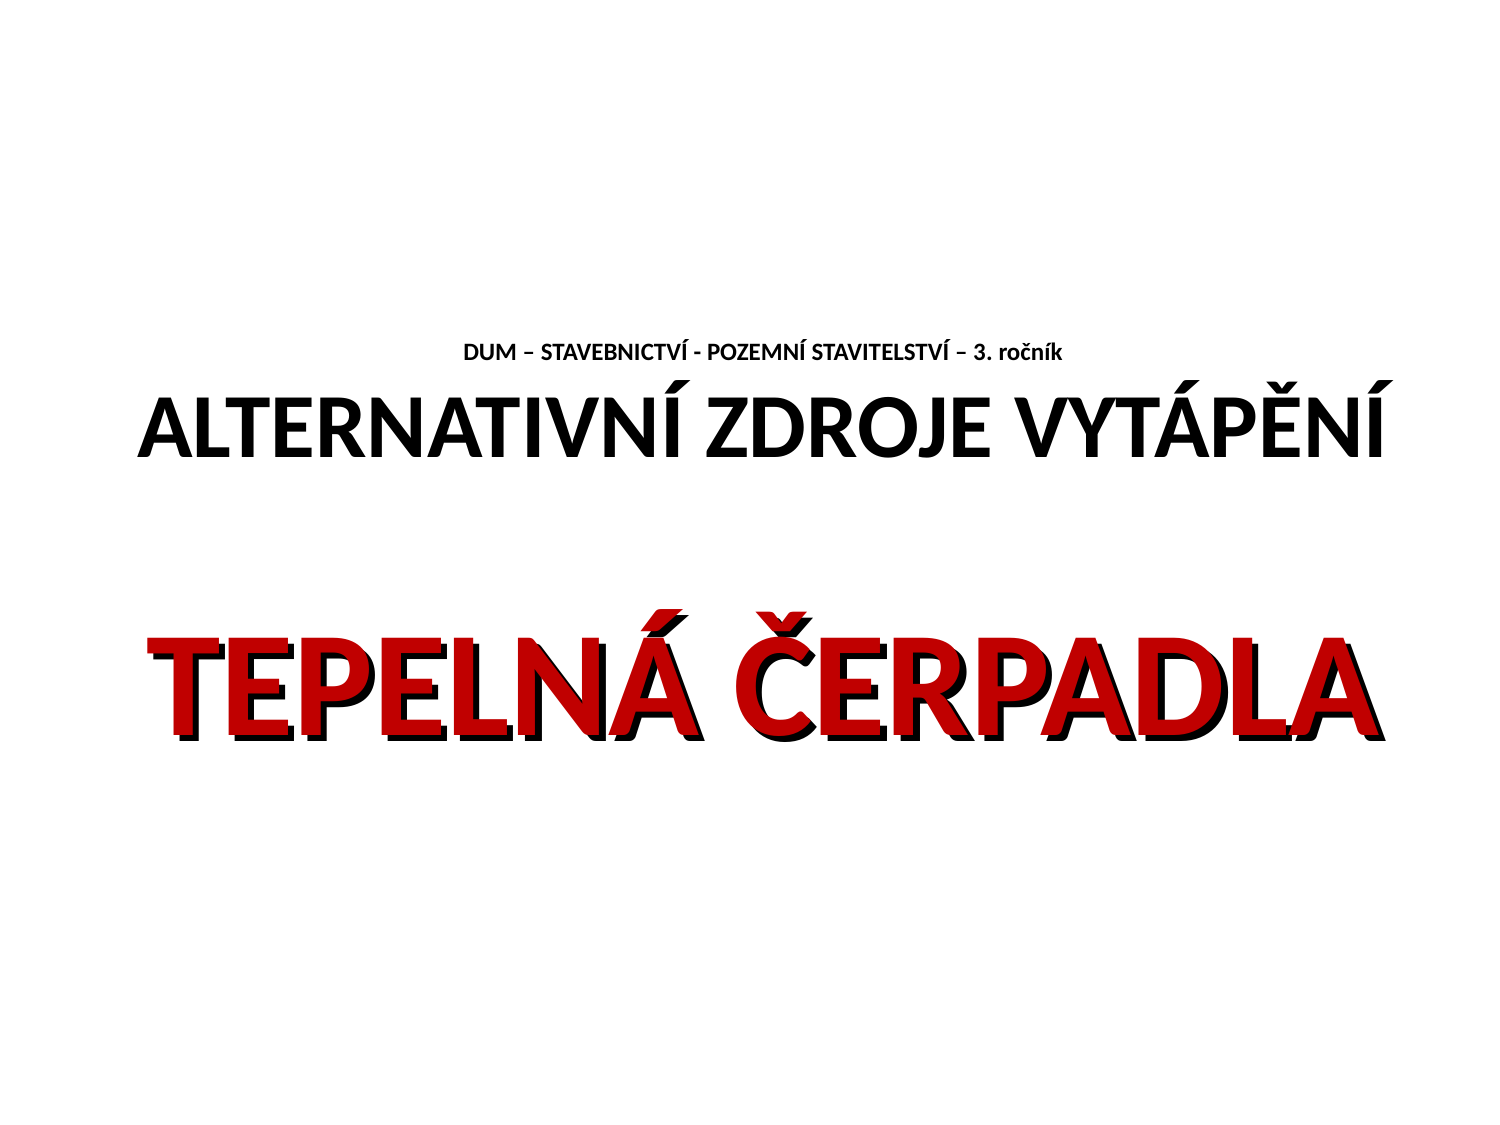

# DUM – STAVEBNICTVÍ - POZEMNÍ STAVITELSTVÍ – 3. ročník ALTERNATIVNÍ ZDROJE VYTÁPĚNÍ TEPELNÁ ČERPADLA